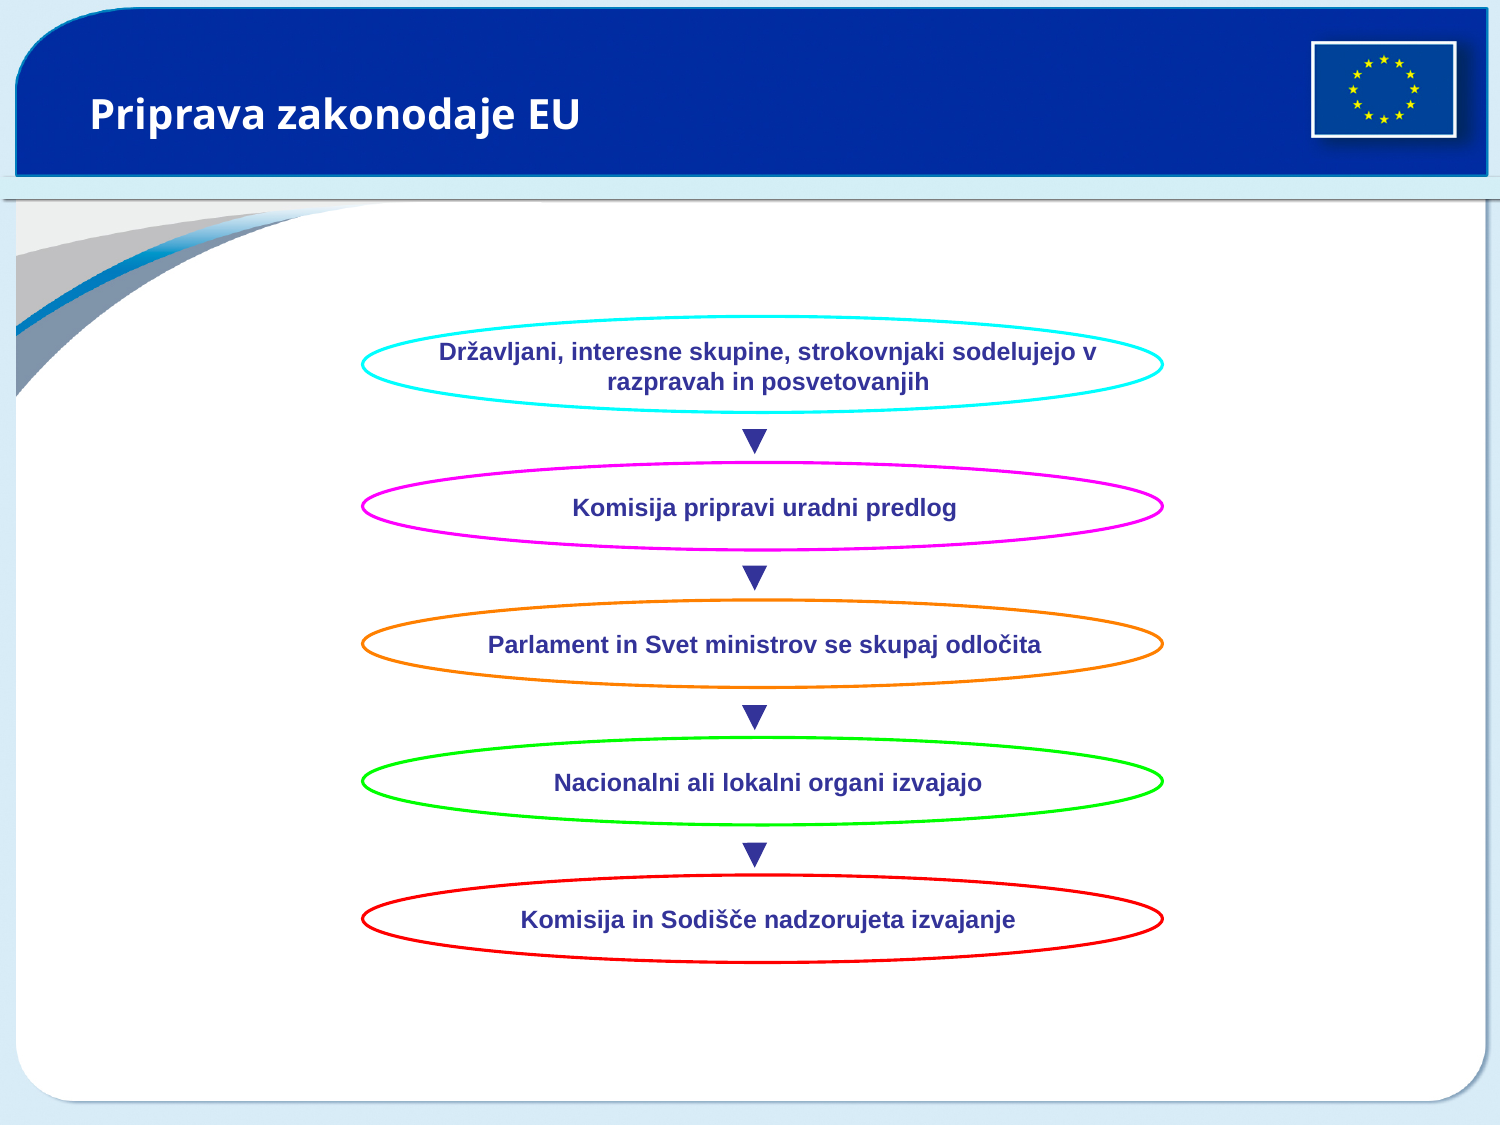

Priprava zakonodaje EU
Državljani, interesne skupine, strokovnjaki sodelujejo v razpravah in posvetovanjih
Komisija pripravi uradni predlog
Parlament in Svet ministrov se skupaj odločita
Nacionalni ali lokalni organi izvajajo
Komisija in Sodišče nadzorujeta izvajanje